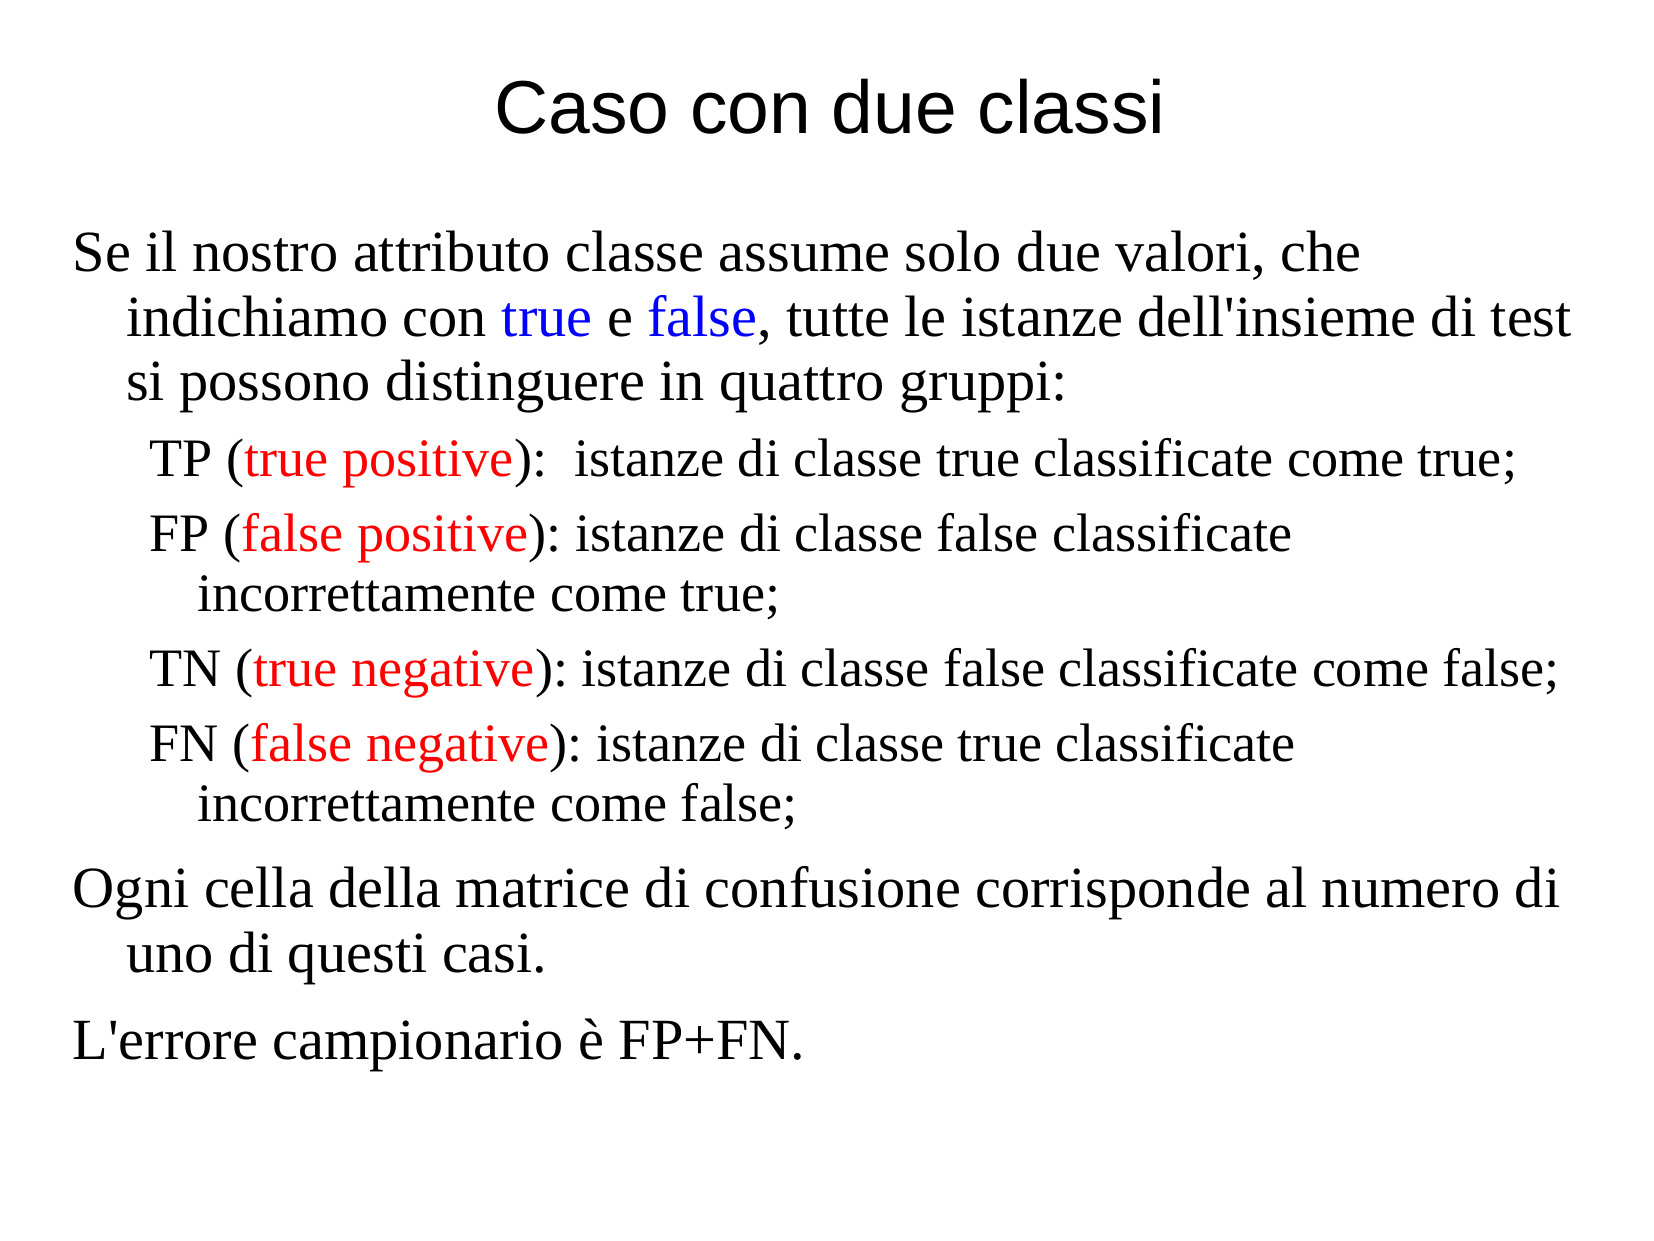

# Caso con due classi
Se il nostro attributo classe assume solo due valori, che indichiamo con true e false, tutte le istanze dell'insieme di test si possono distinguere in quattro gruppi:
TP (true positive): istanze di classe true classificate come true;
FP (false positive): istanze di classe false classificate incorrettamente come true;
TN (true negative): istanze di classe false classificate come false;
FN (false negative): istanze di classe true classificate incorrettamente come false;
Ogni cella della matrice di confusione corrisponde al numero di uno di questi casi.
L'errore campionario è FP+FN.